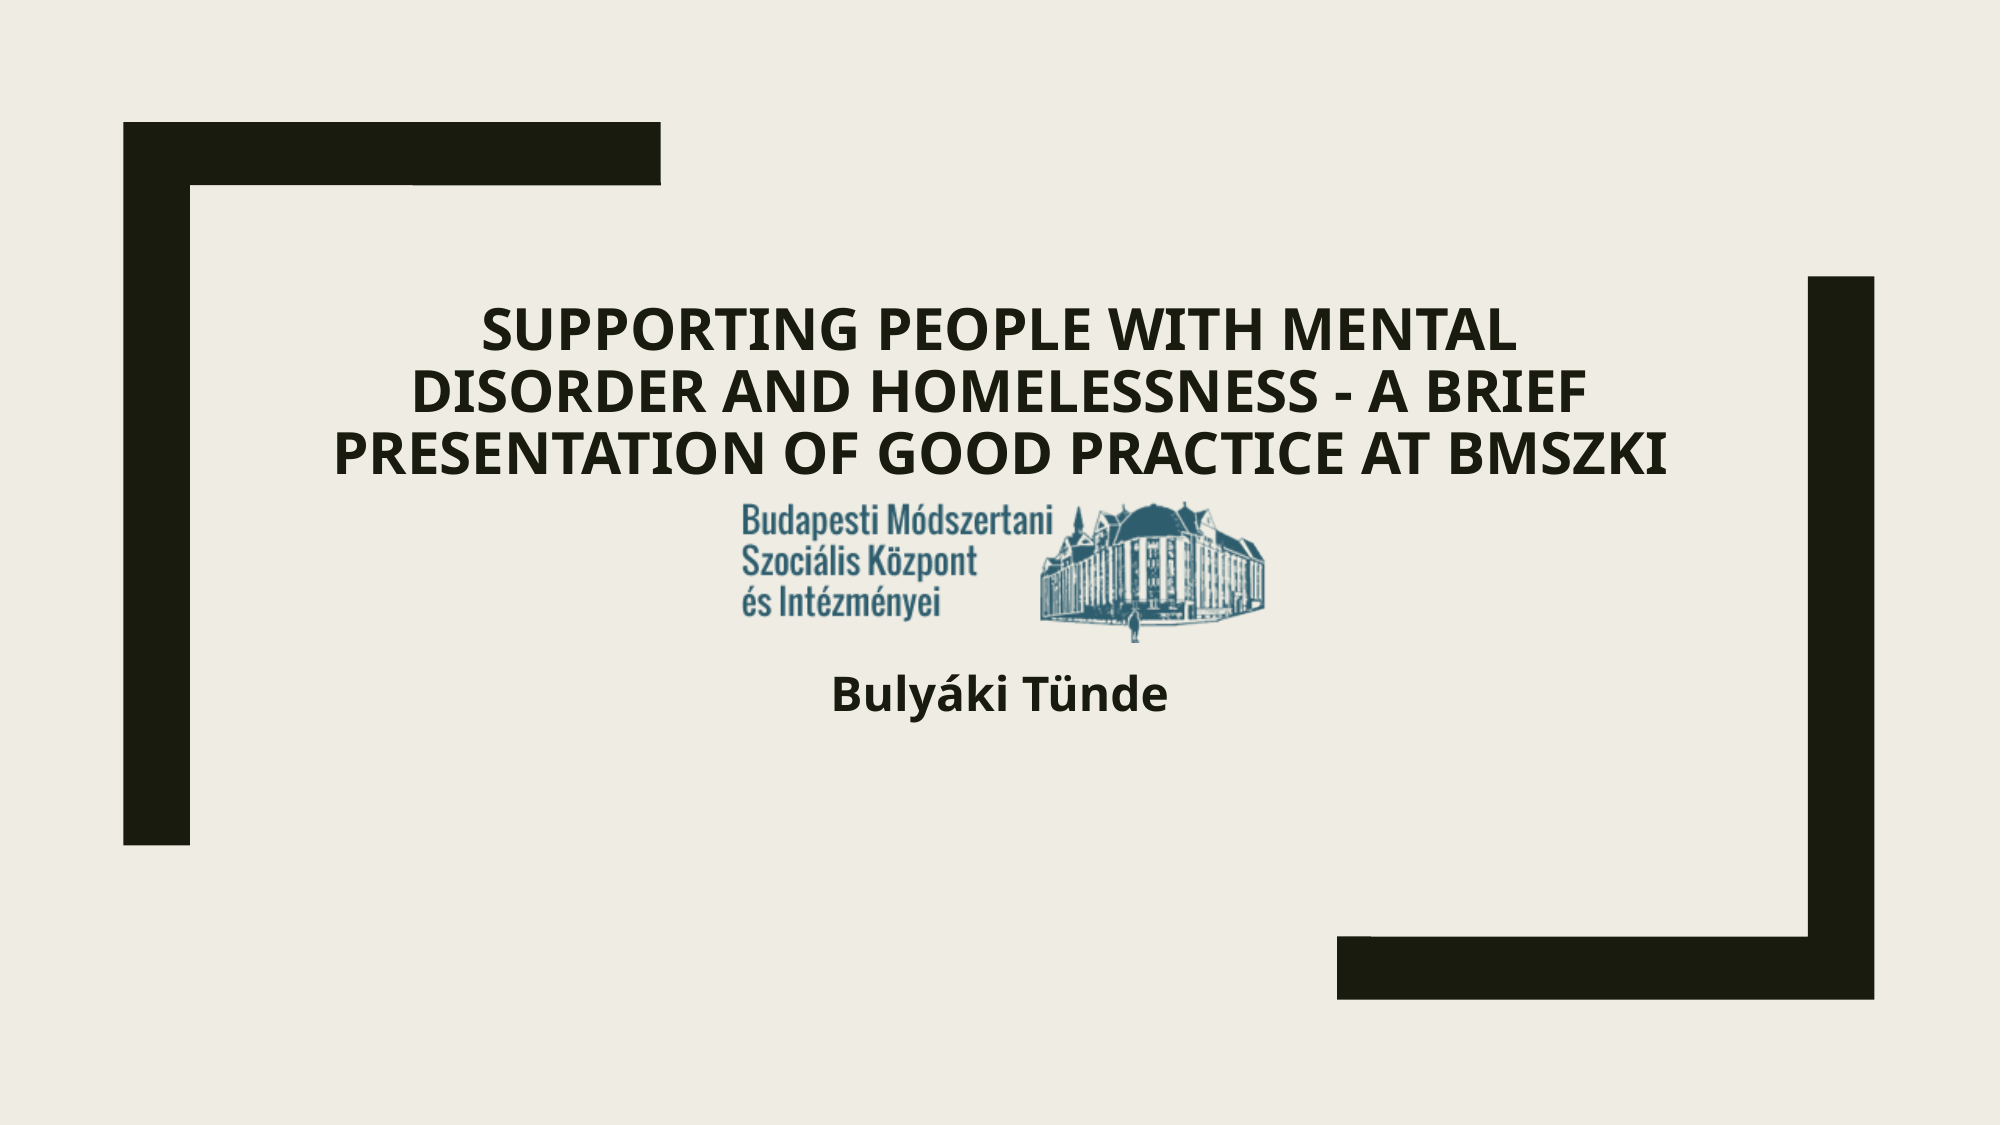

# Supporting people with mental disorder and homelessness - a brief presentation of good practice at BMSZKI
Bulyáki Tünde